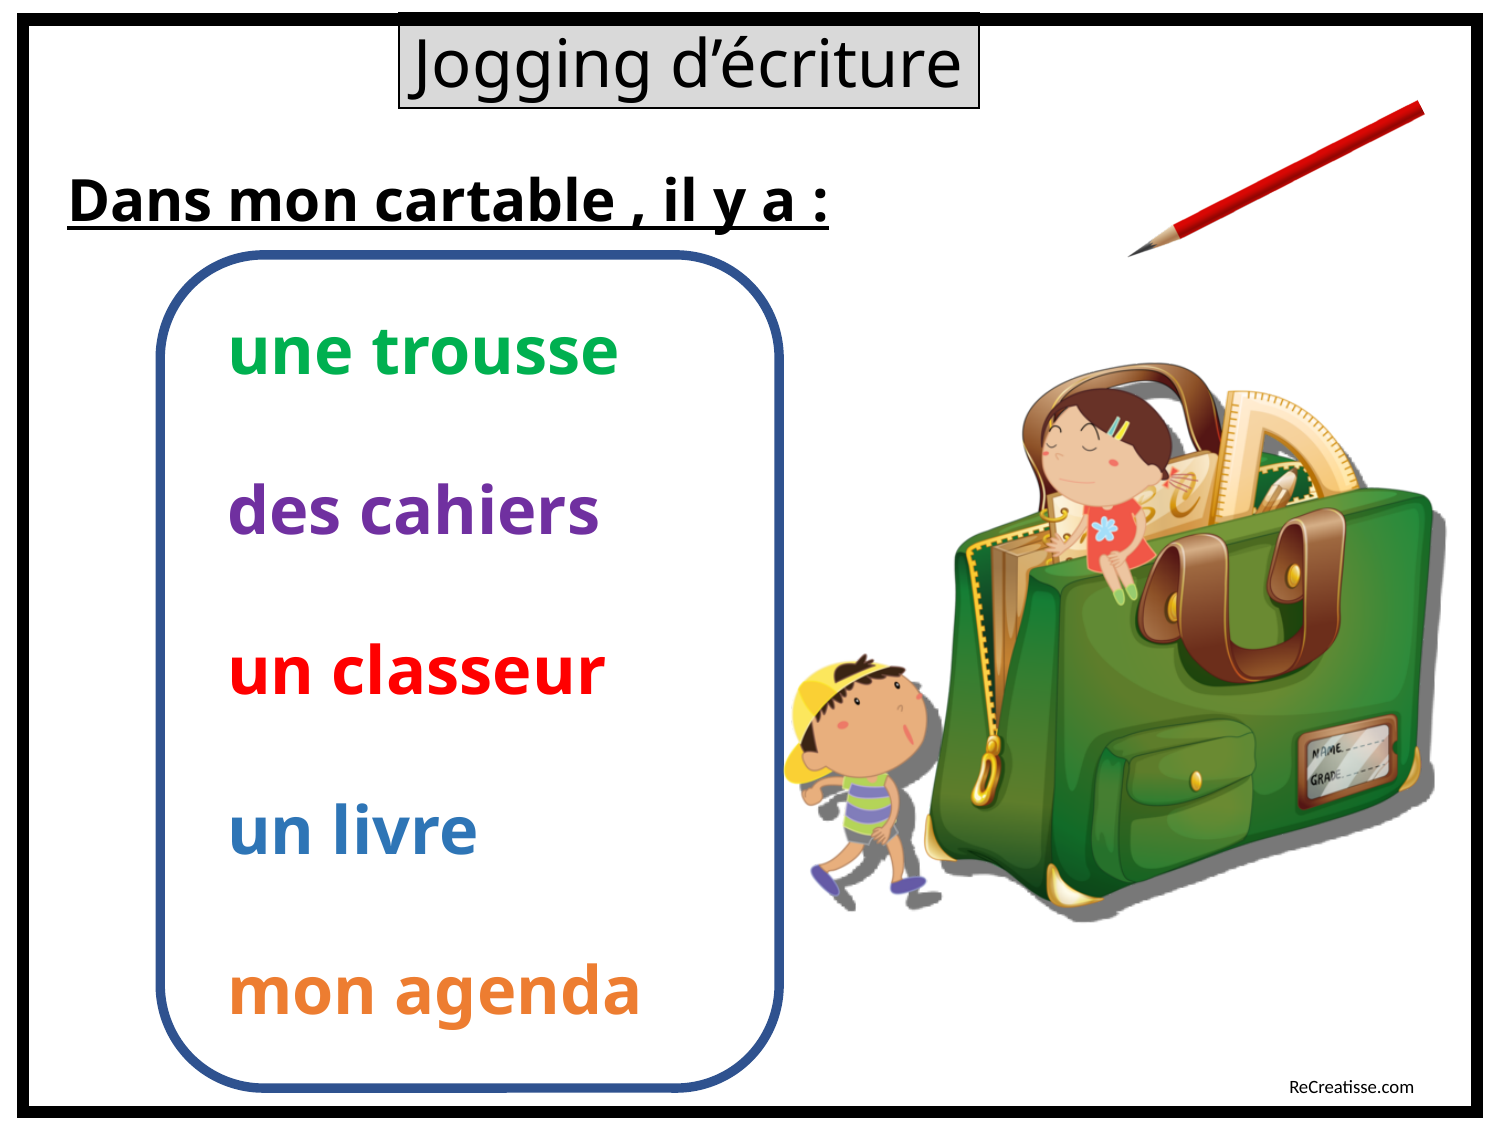

Jogging d’écriture
Dans mon cartable , il y a :
une trousse
des cahiers
un classeur
un livre
mon agenda
ReCreatisse.com